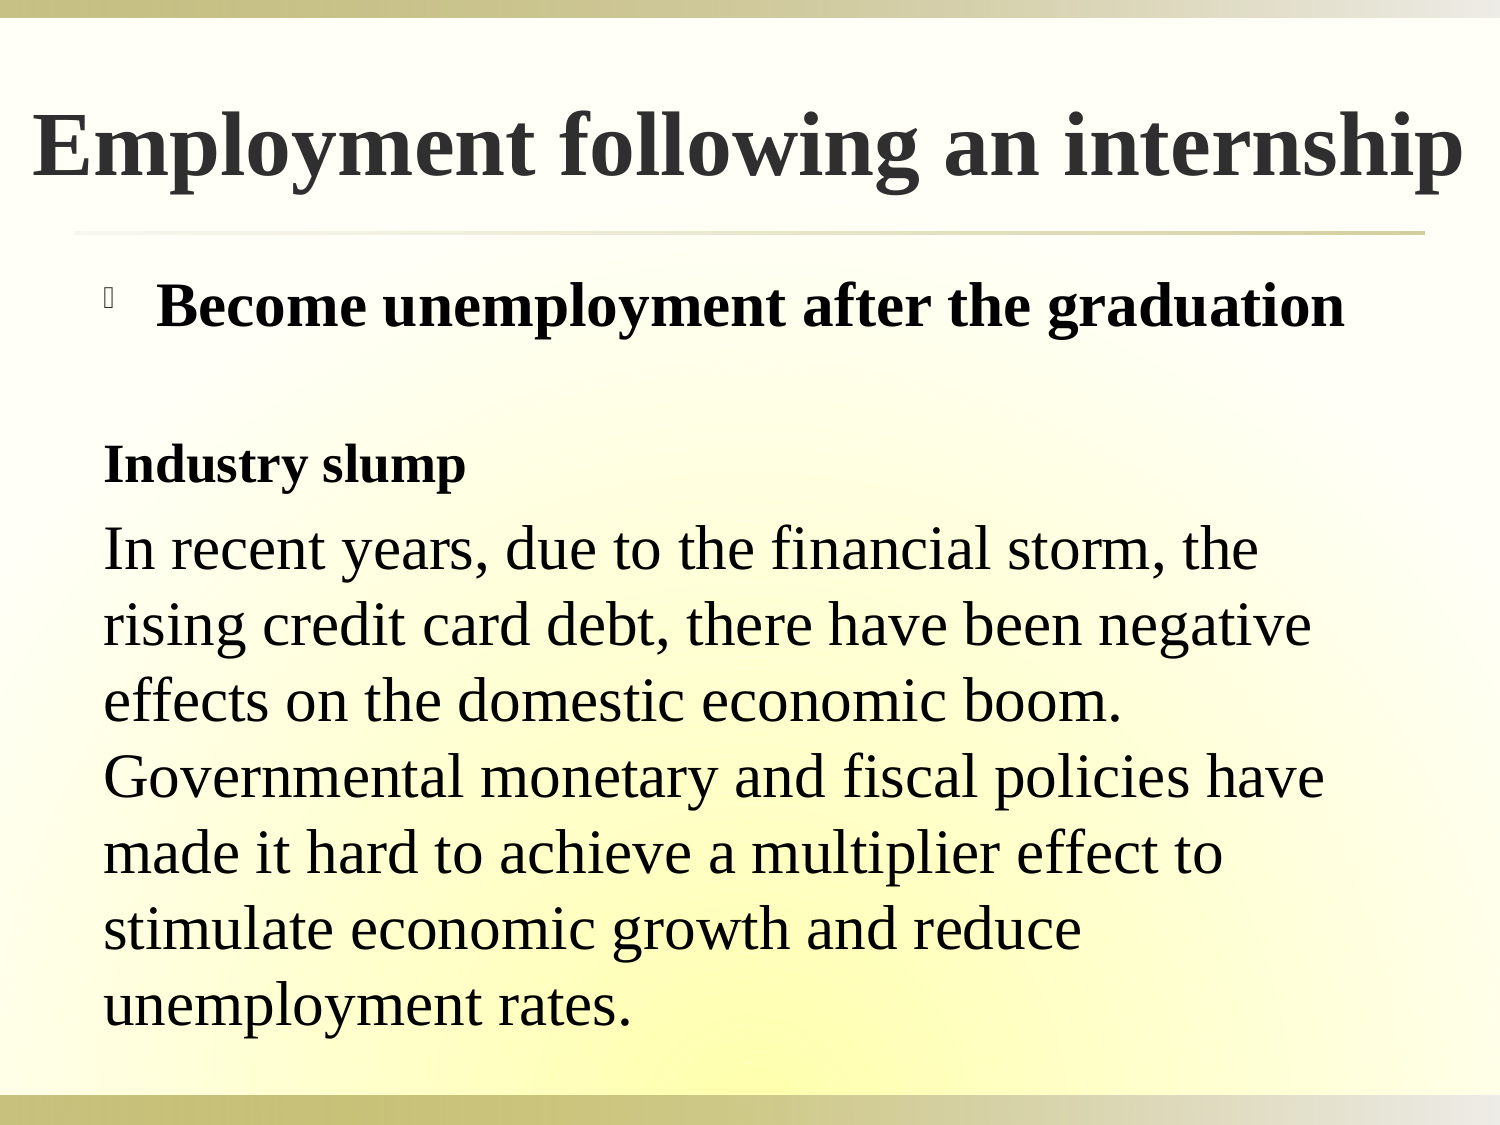

# Employment following an internship
Become unemployment after the graduation
Industry slump
In recent years, due to the financial storm, the rising credit card debt, there have been negative effects on the domestic economic boom. Governmental monetary and fiscal policies have made it hard to achieve a multiplier effect to stimulate economic growth and reduce unemployment rates.